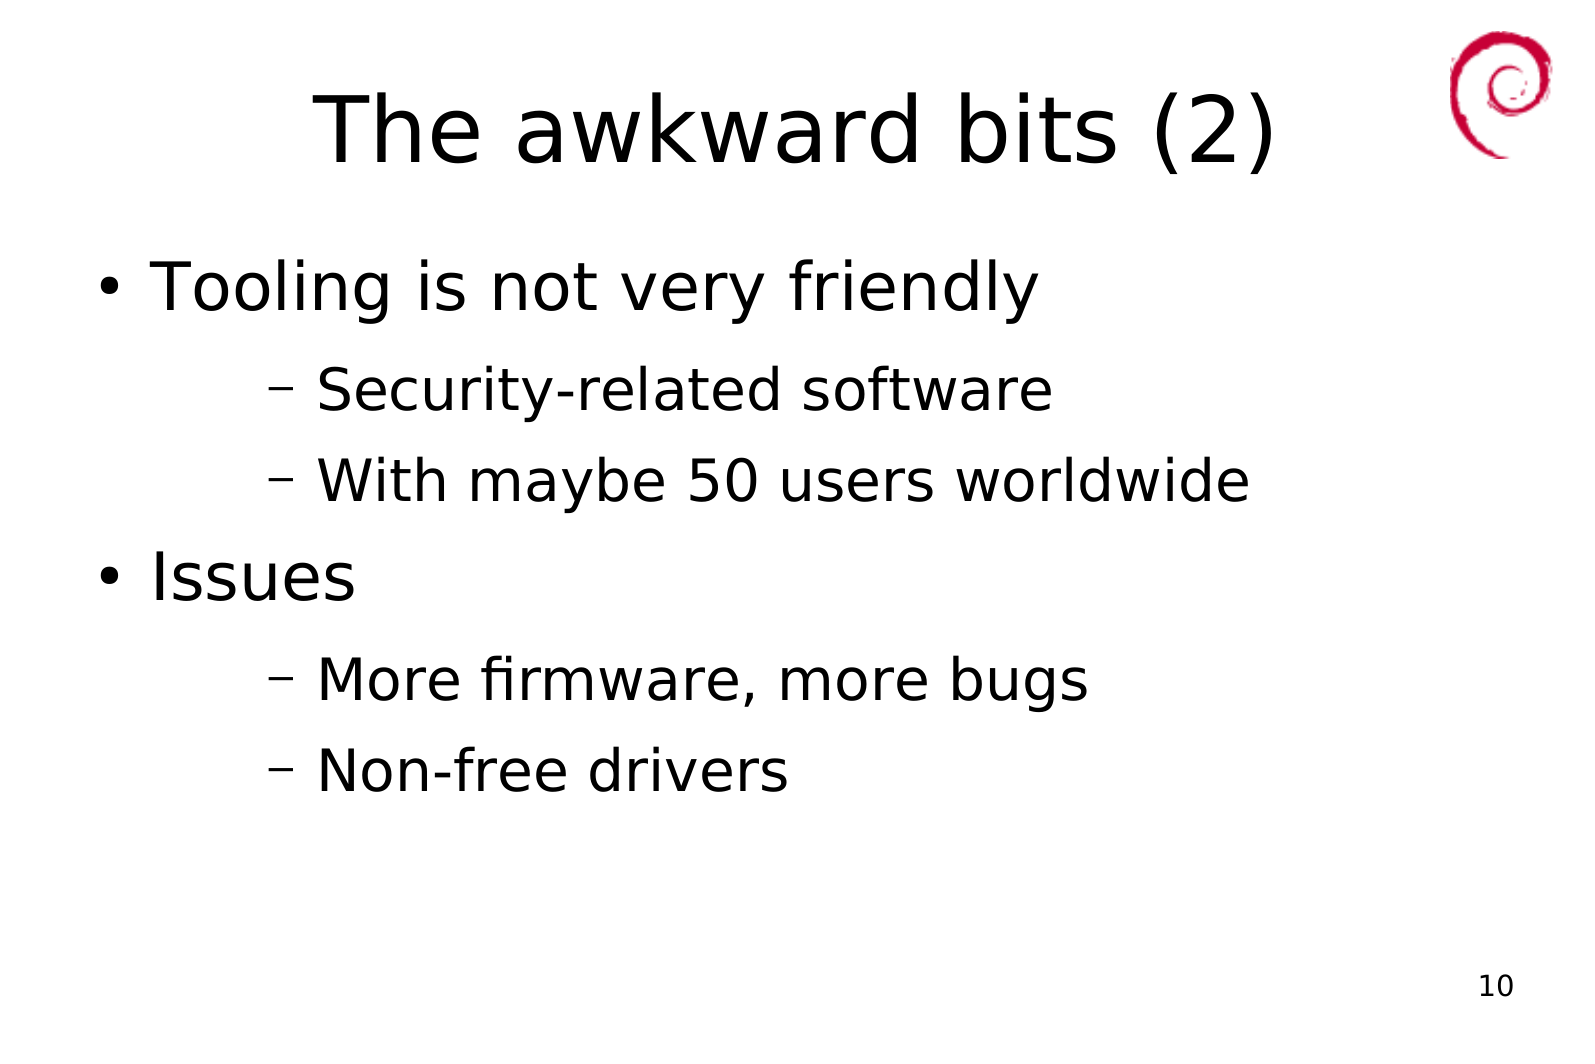

# The awkward bits (2)
Tooling is not very friendly
Security-related software
With maybe 50 users worldwide
Issues
More firmware, more bugs
Non-free drivers
10